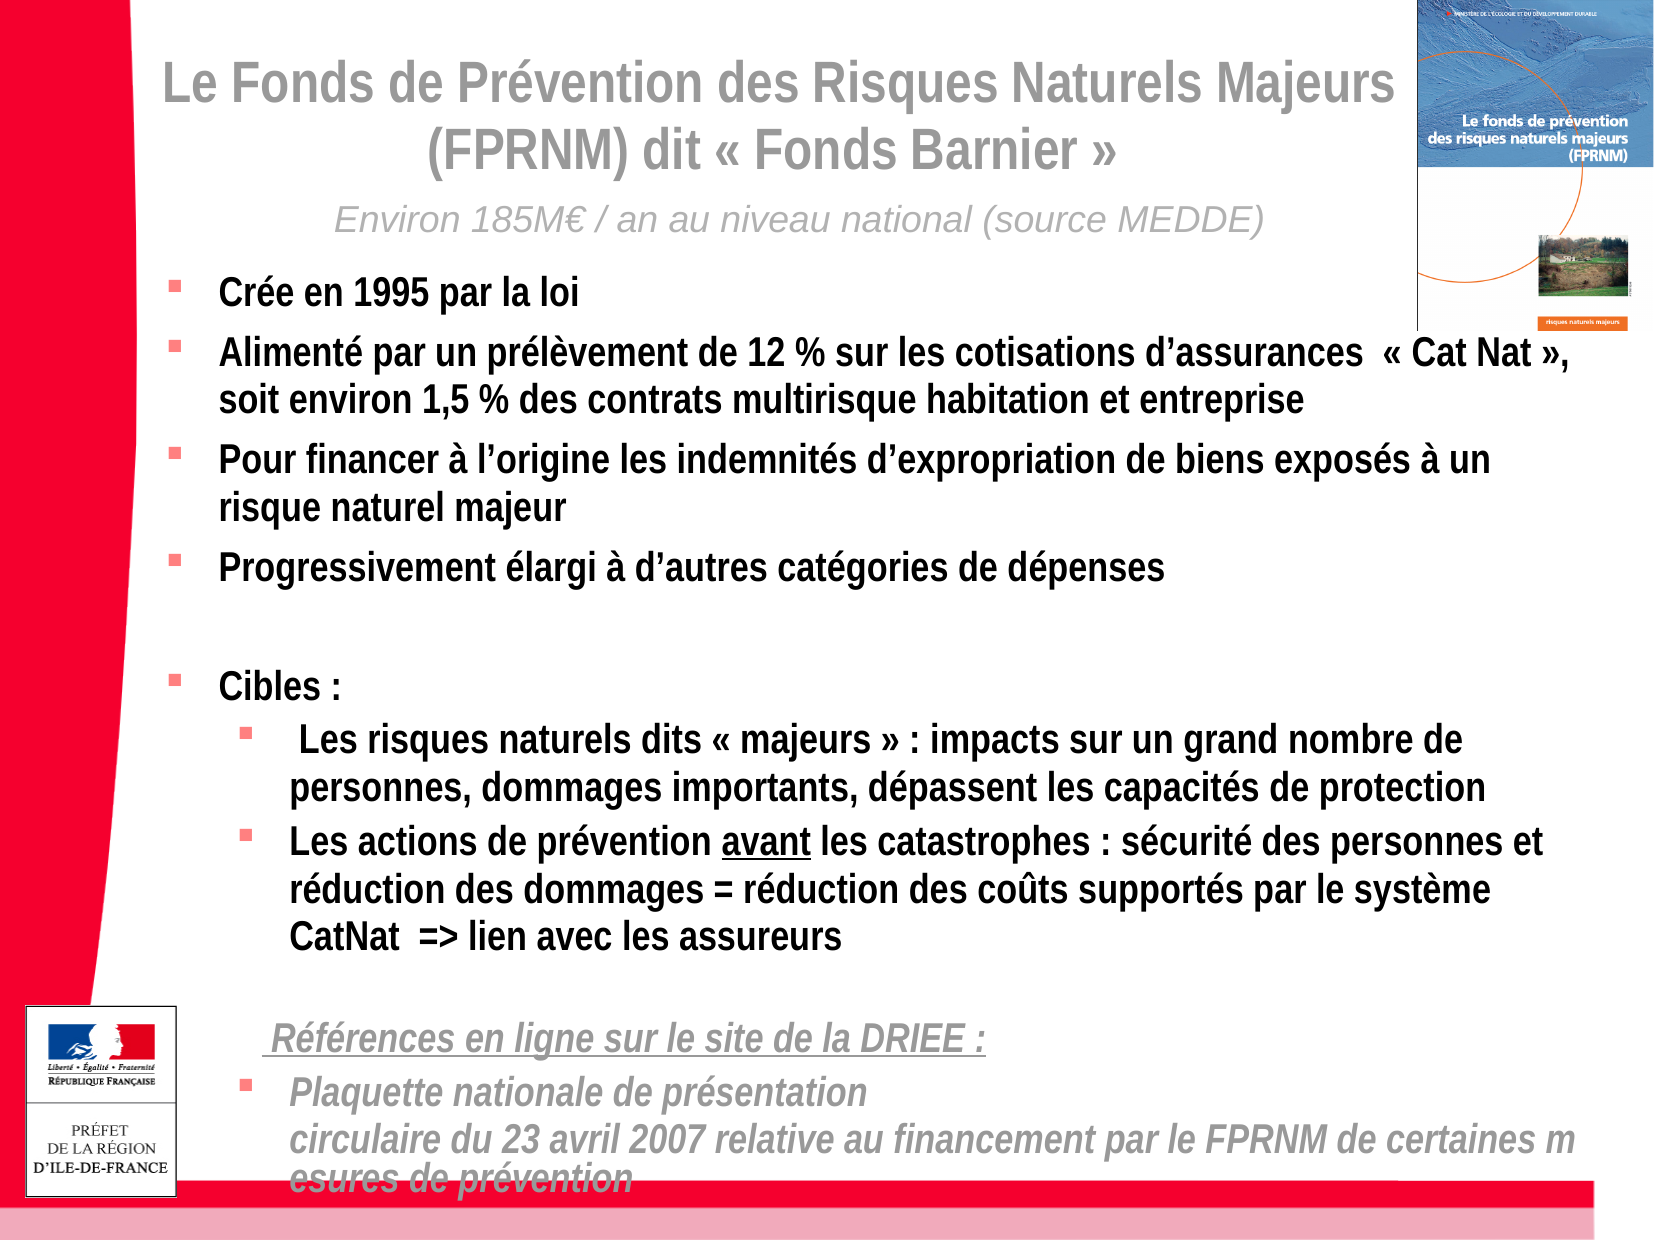

# Le Fonds de Prévention des Risques Naturels Majeurs (FPRNM) dit « Fonds Barnier »
Environ 185M€ / an au niveau national (source MEDDE)
Crée en 1995 par la loi
Alimenté par un prélèvement de 12 % sur les cotisations d’assurances « Cat Nat », soit environ 1,5 % des contrats multirisque habitation et entreprise
Pour financer à l’origine les indemnités d’expropriation de biens exposés à un risque naturel majeur
Progressivement élargi à d’autres catégories de dépenses
Cibles :
 Les risques naturels dits « majeurs » : impacts sur un grand nombre de personnes, dommages importants, dépassent les capacités de protection
Les actions de prévention avant les catastrophes : sécurité des personnes et réduction des dommages = réduction des coûts supportés par le système CatNat => lien avec les assureurs
 Références en ligne sur le site de la DRIEE :
Plaquette nationale de présentationcirculaire du 23 avril 2007 relative au financement par le FPRNM de certaines mesures de prévention